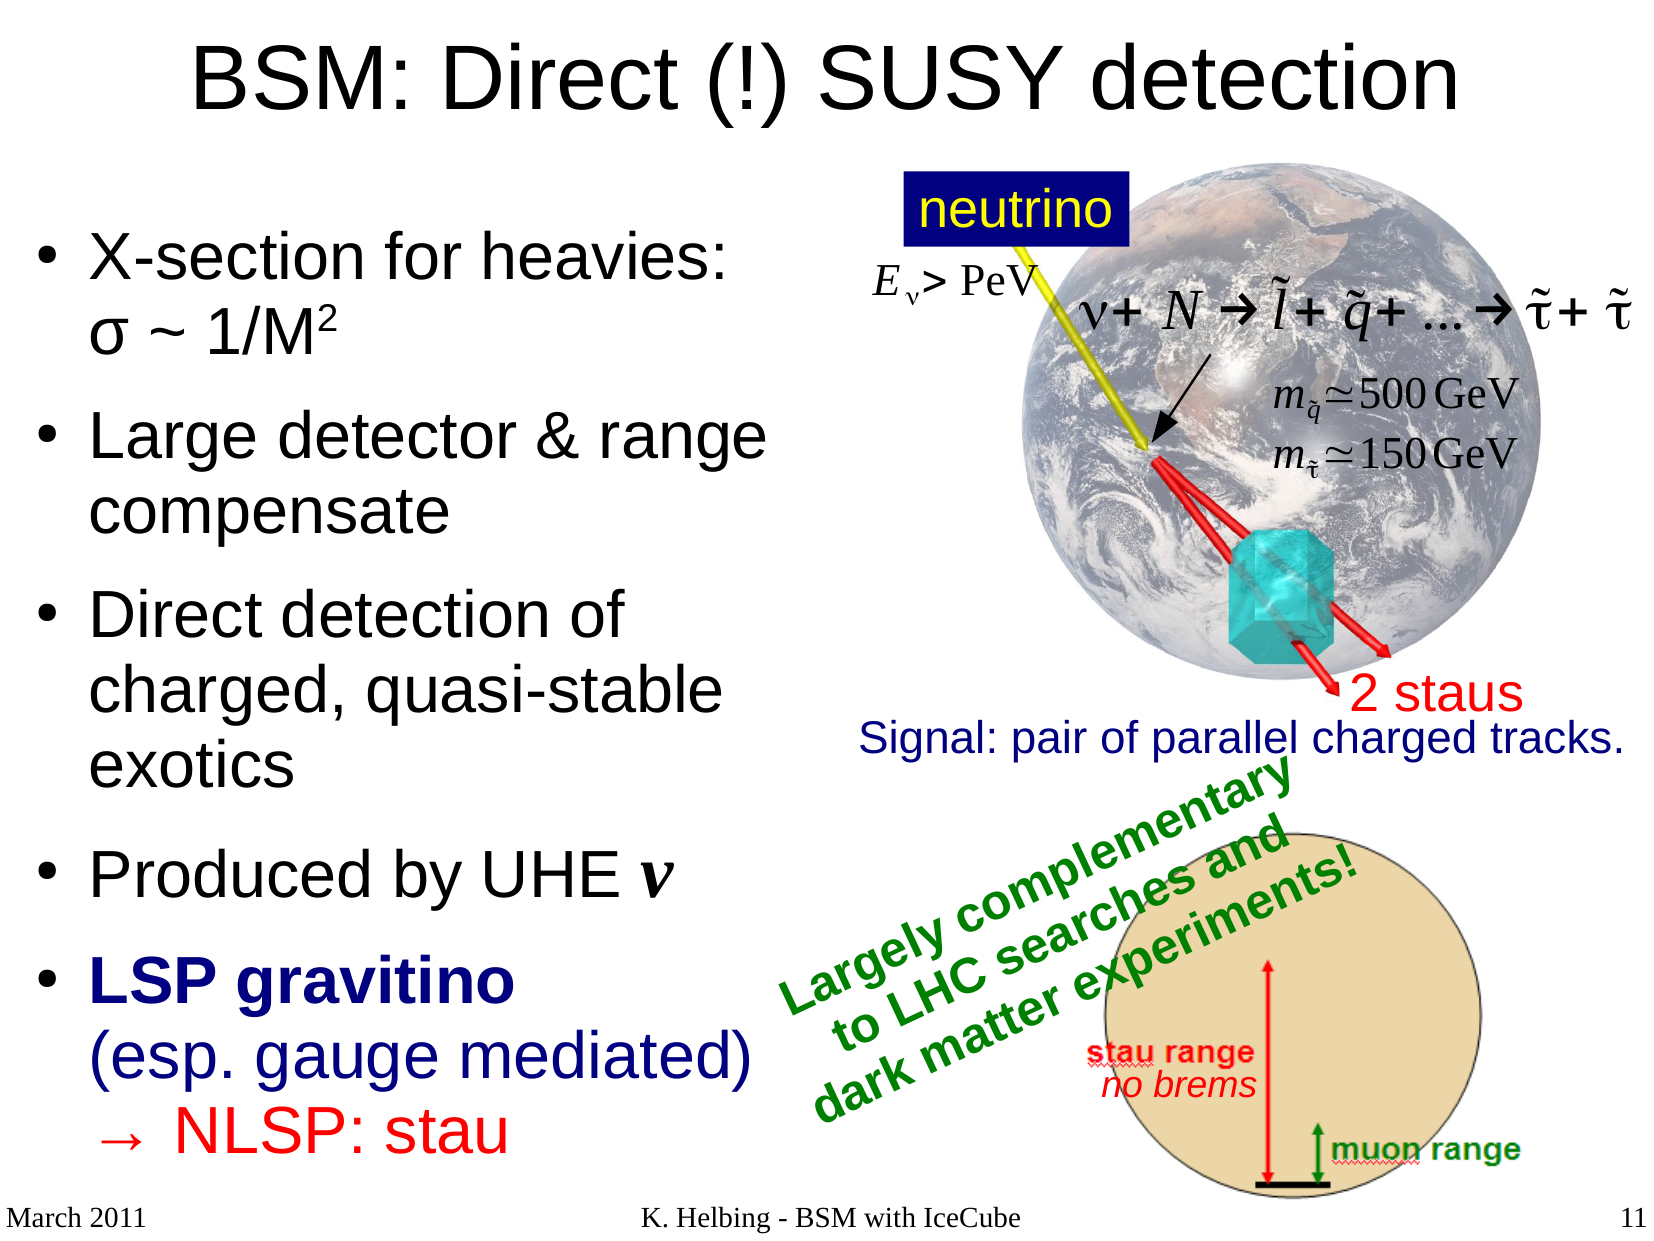

# BSM: Direct (!) SUSY detection
neutrino
X-section for heavies:
σ ~ 1/M2
Large detector & range compensate
Direct detection of charged, quasi-stable exotics
Produced by UHE ν
LSP gravitino
(esp. gauge mediated)
→ NLSP: stau
2 staus
Signal: pair of parallel charged tracks.
Largely complementary
to LHC searches and
dark matter experiments!
no brems
March 2011
K. Helbing - BSM with IceCube
11